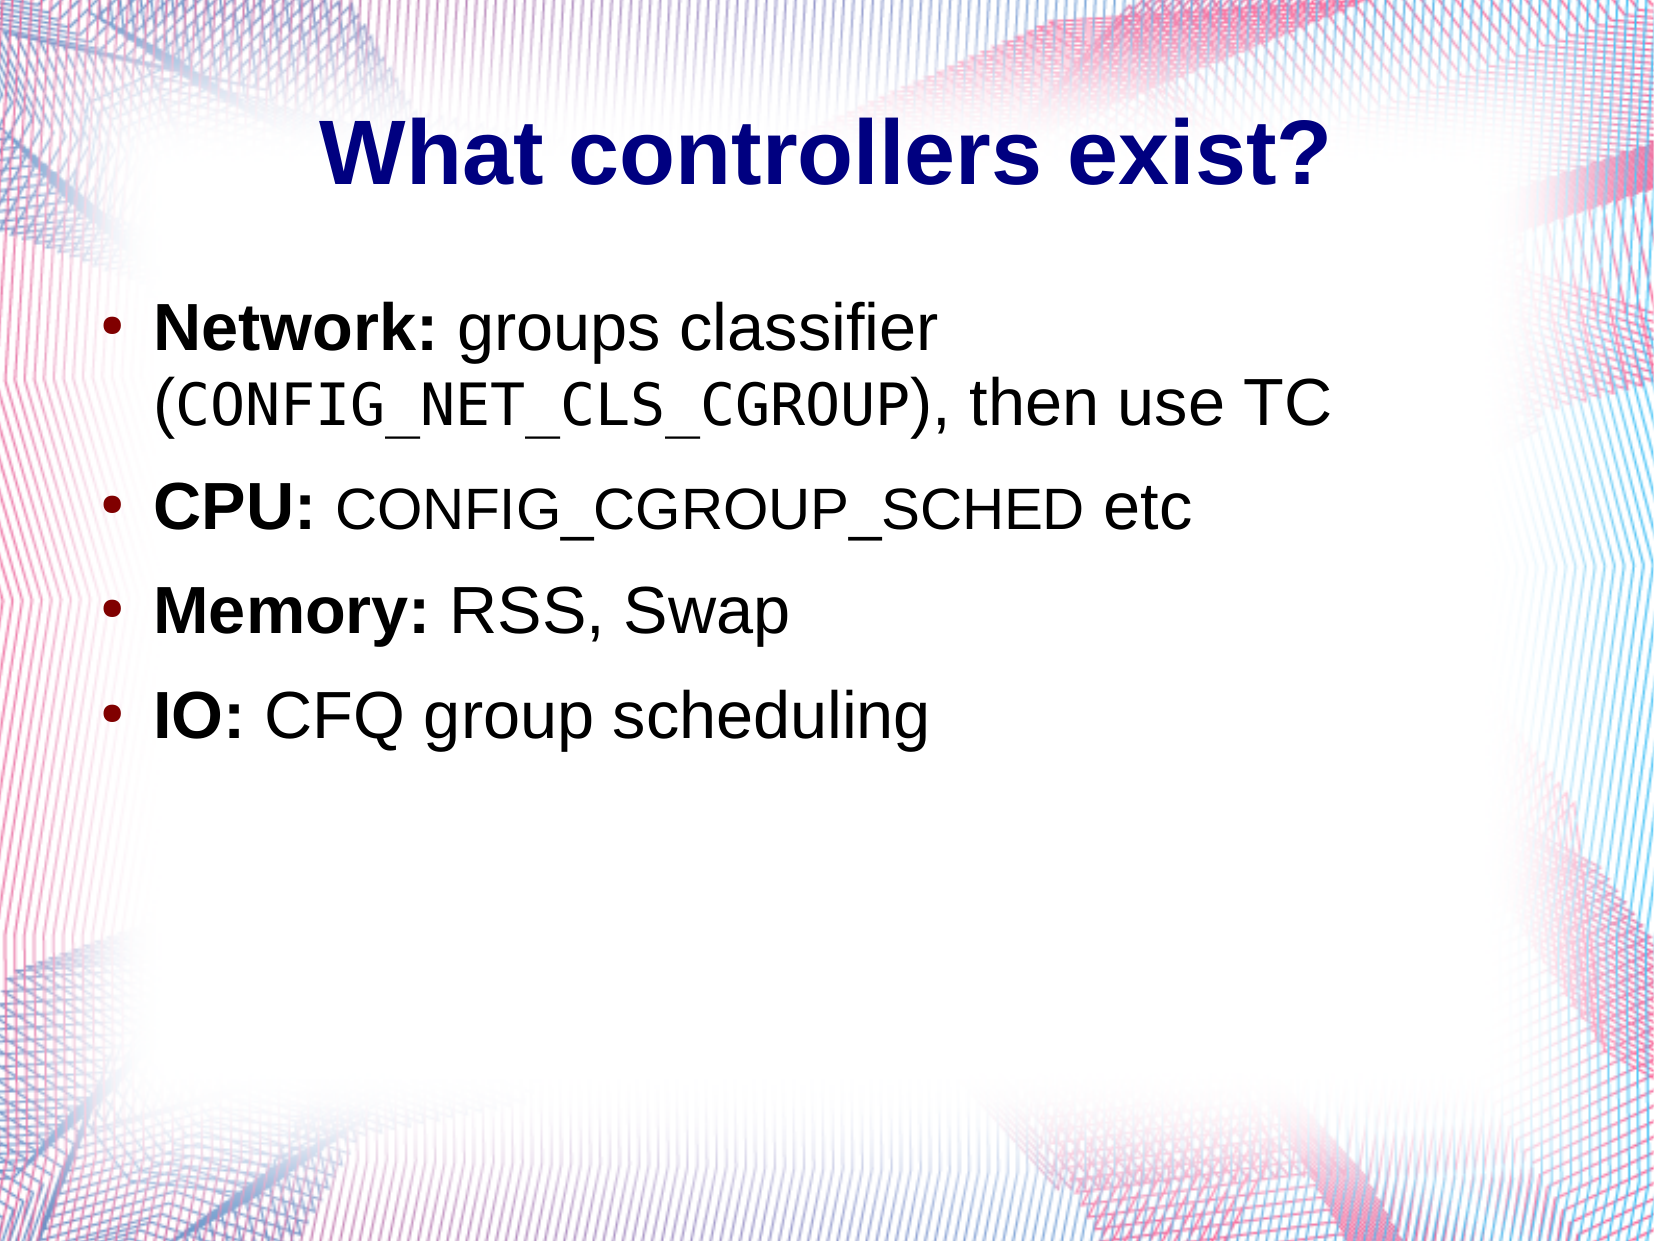

# What controllers exist?
Network: groups classifier (CONFIG_NET_CLS_CGROUP), then use TC
CPU: CONFIG_CGROUP_SCHED etc
Memory: RSS, Swap
IO: CFQ group scheduling